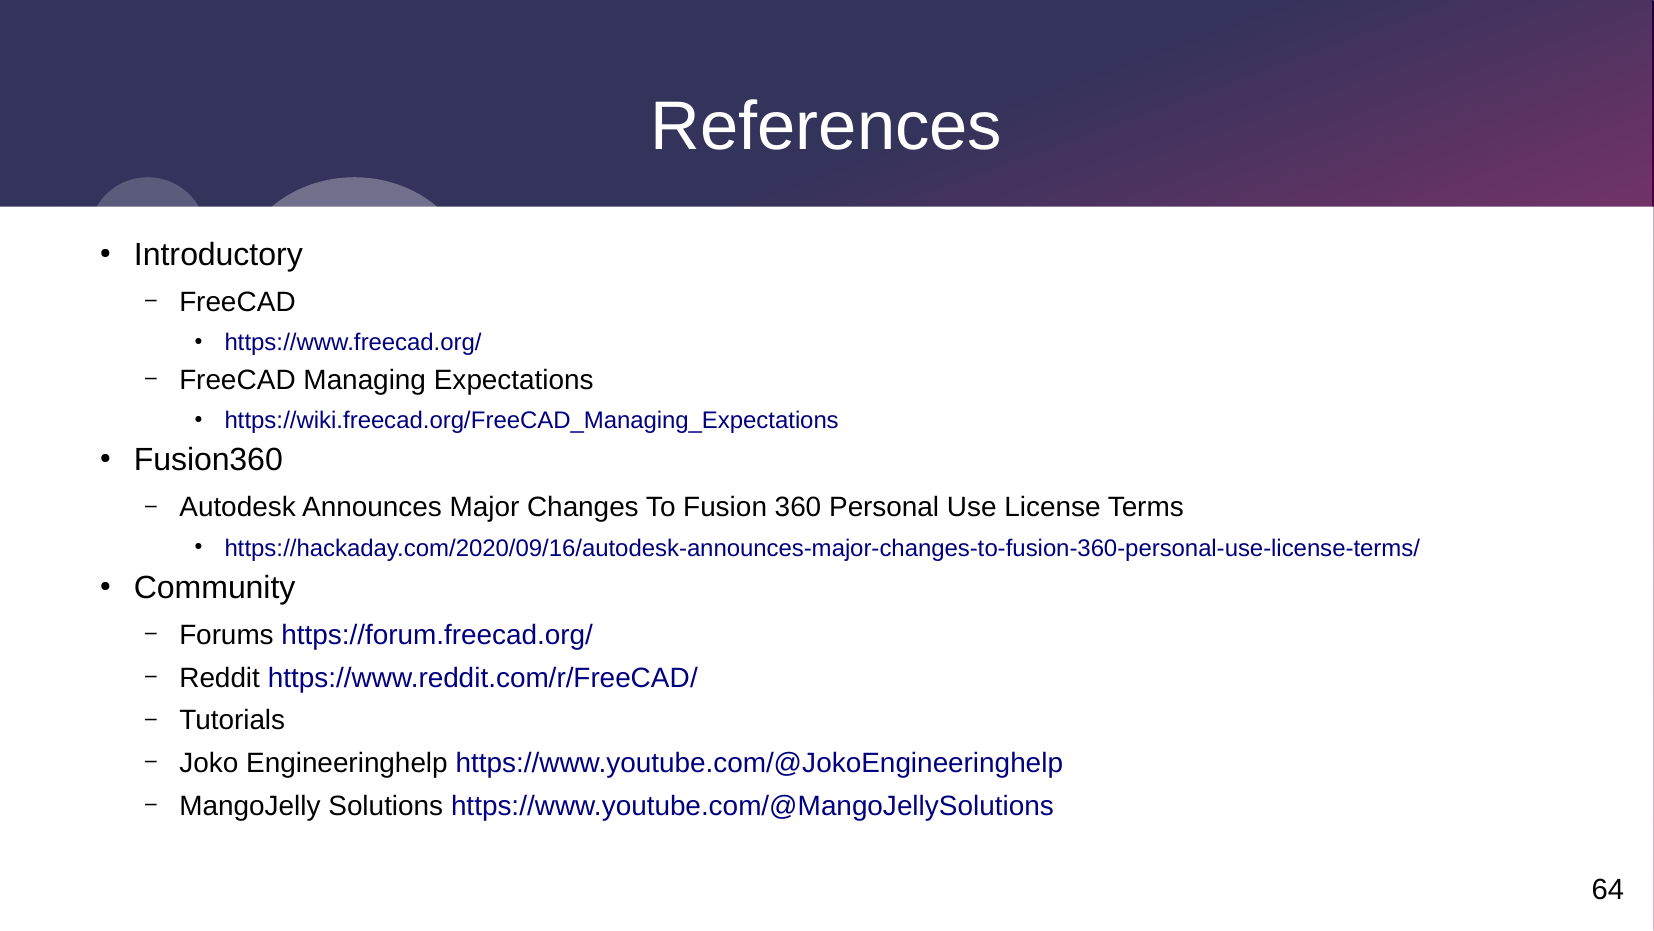

# References
Introductory
FreeCAD
https://www.freecad.org/
FreeCAD Managing Expectations
https://wiki.freecad.org/FreeCAD_Managing_Expectations
Fusion360
Autodesk Announces Major Changes To Fusion 360 Personal Use License Terms
https://hackaday.com/2020/09/16/autodesk-announces-major-changes-to-fusion-360-personal-use-license-terms/
Community
Forums https://forum.freecad.org/
Reddit https://www.reddit.com/r/FreeCAD/
Tutorials
Joko Engineeringhelp https://www.youtube.com/@JokoEngineeringhelp
MangoJelly Solutions https://www.youtube.com/@MangoJellySolutions